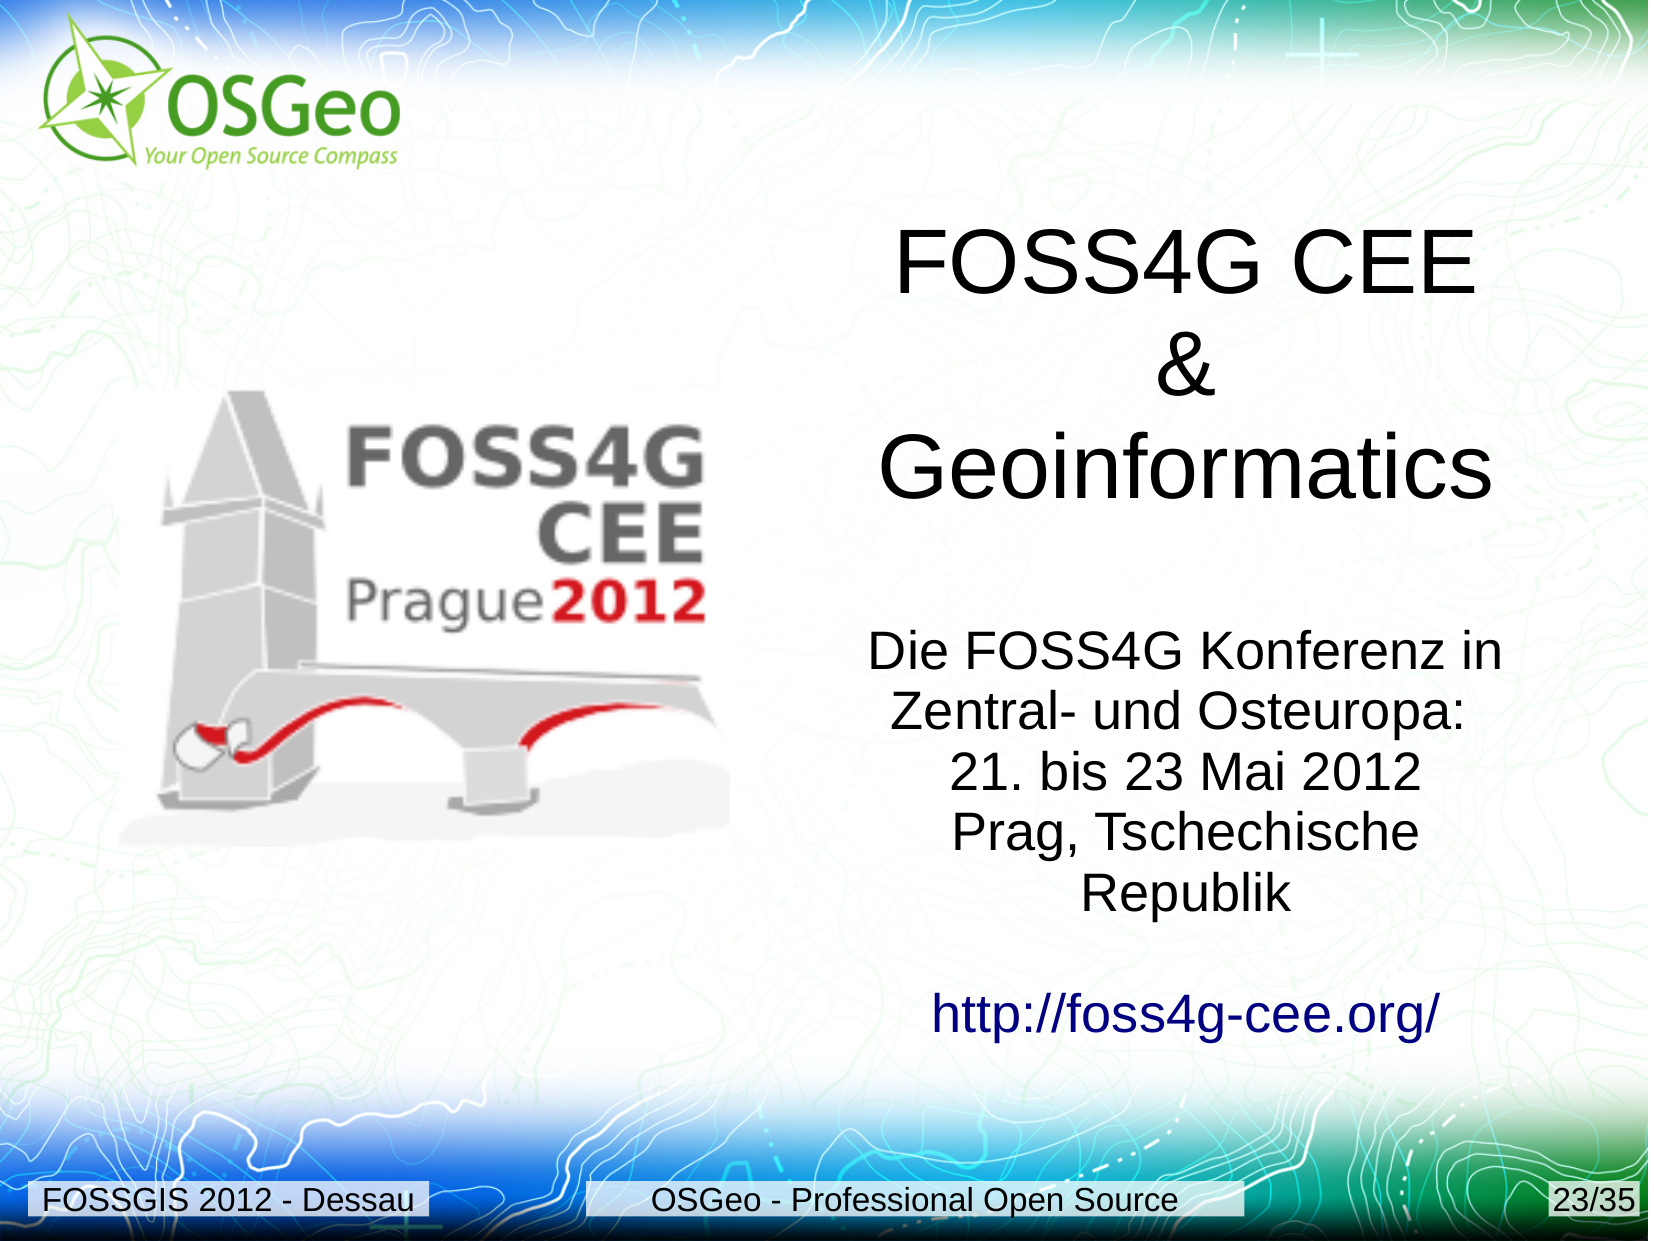

# FOSS4G CEE & Geoinformatics Die FOSS4G Konferenz in Zentral- und Osteuropa: 21. bis 23 Mai 2012 Prag, Tschechische Republik http://foss4g-cee.org/
FOSSGIS 2012 - Dessau
OSGeo - Professional Open Source
23